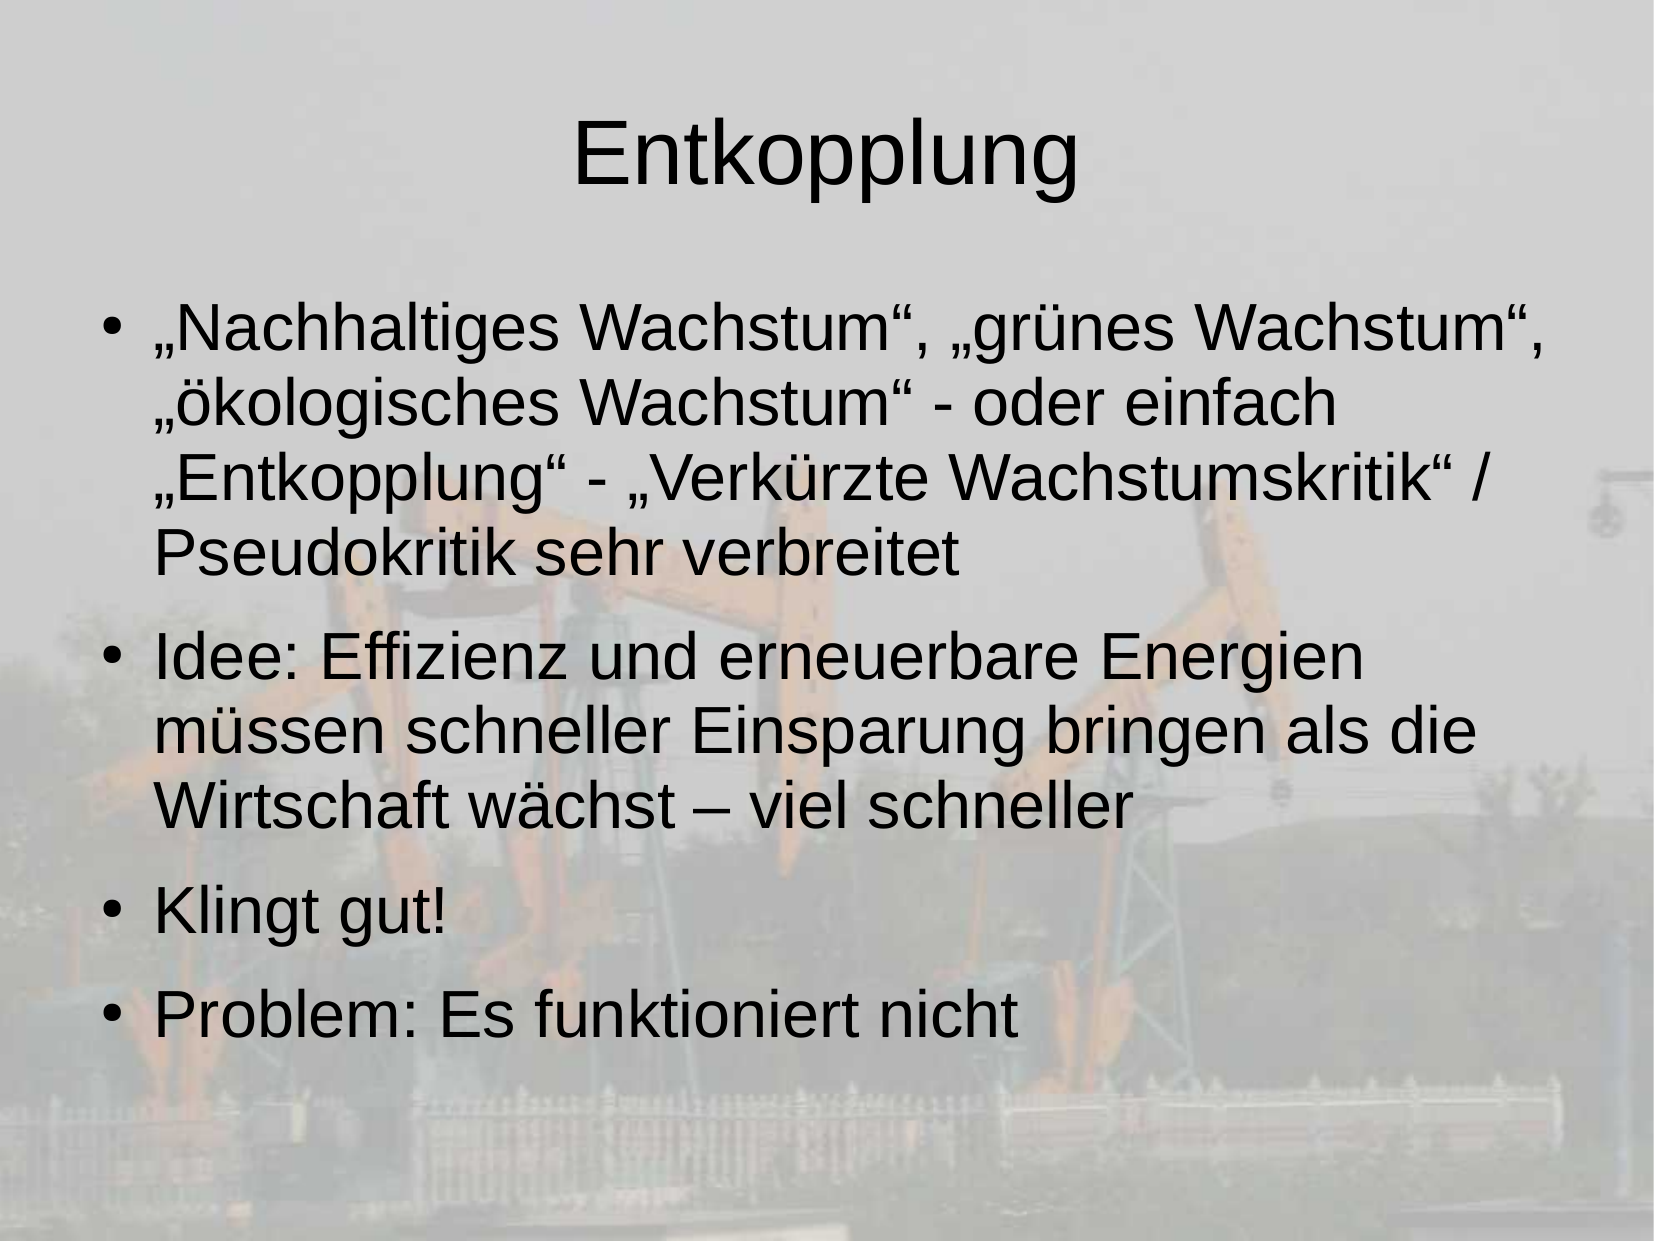

# Entkopplung
„Nachhaltiges Wachstum“, „grünes Wachstum“, „ökologisches Wachstum“ - oder einfach „Entkopplung“ - „Verkürzte Wachstumskritik“ / Pseudokritik sehr verbreitet
Idee: Effizienz und erneuerbare Energien müssen schneller Einsparung bringen als die Wirtschaft wächst – viel schneller
Klingt gut!
Problem: Es funktioniert nicht